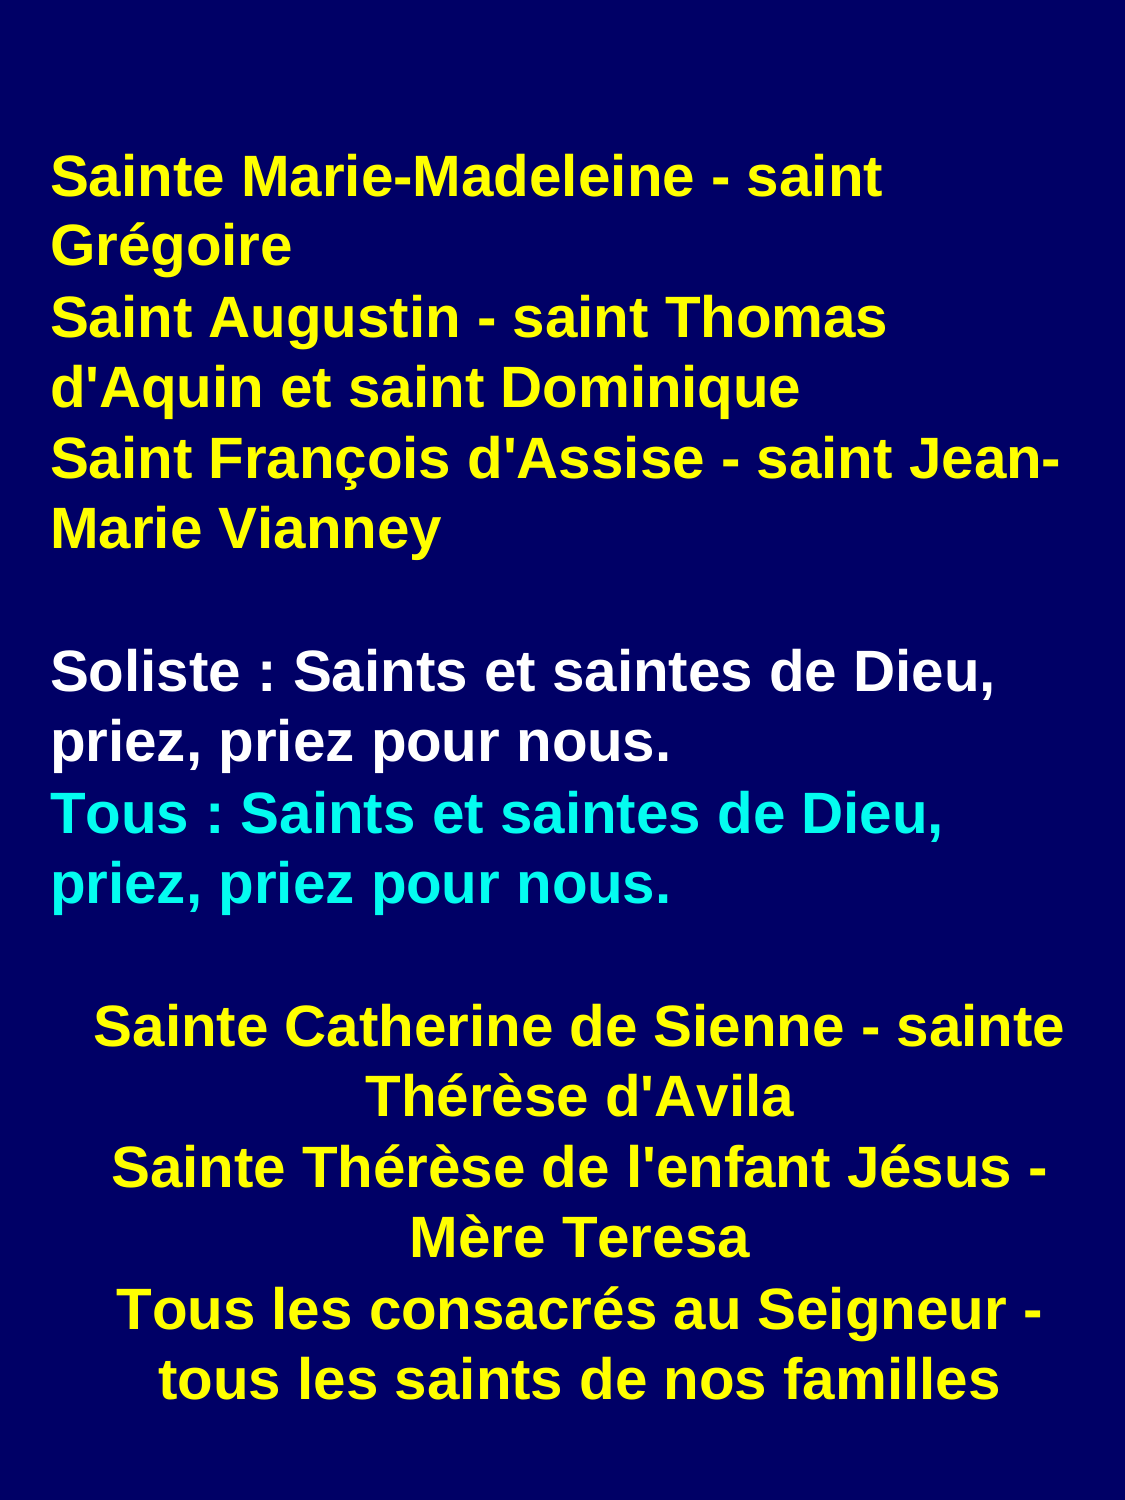

Sainte Marie-Madeleine - saint Grégoire
Saint Augustin - saint Thomas d'Aquin et saint Dominique
Saint François d'Assise - saint Jean-Marie Vianney
Soliste : Saints et saintes de Dieu, priez, priez pour nous.
Tous : Saints et saintes de Dieu, priez, priez pour nous.
Sainte Catherine de Sienne - sainte Thérèse d'Avila
Sainte Thérèse de l'enfant Jésus - Mère Teresa
Tous les consacrés au Seigneur - tous les saints de nos familles